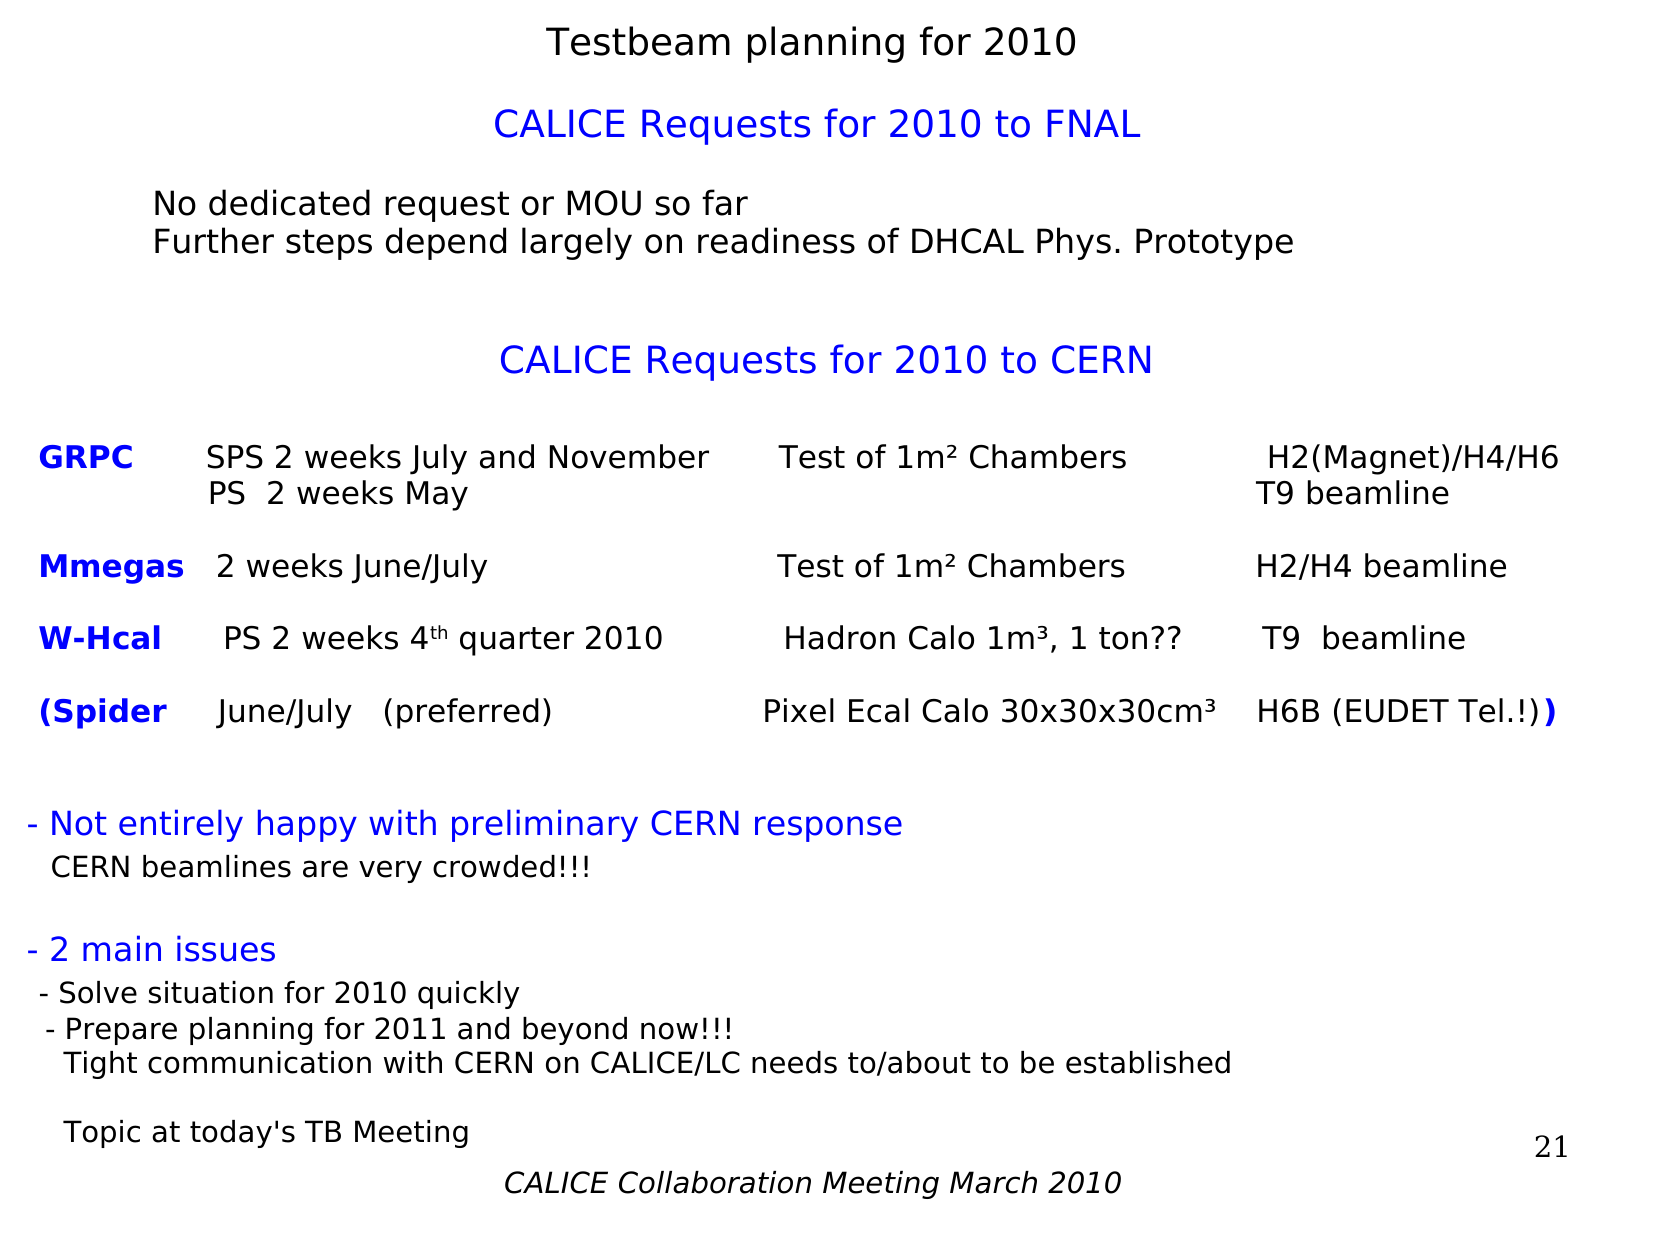

Testbeam planning for 2010
CALICE Requests for 2010 to FNAL
No dedicated request or MOU so far
Further steps depend largely on readiness of DHCAL Phys. Prototype
CALICE Requests for 2010 to CERN
GRPC SPS 2 weeks July and November Test of 1m² Chambers H2(Magnet)/H4/H6 PS 2 weeks May T9 beamline
Mmegas 2 weeks June/July Test of 1m² Chambers H2/H4 beamline
W-Hcal PS 2 weeks 4th quarter 2010 Hadron Calo 1m³, 1 ton?? T9 beamline
(Spider June/July (preferred) Pixel Ecal Calo 30x30x30cm³ H6B (EUDET Tel.!))
- Not entirely happy with preliminary CERN response
 CERN beamlines are very crowded!!!
- 2 main issues
 - Solve situation for 2010 quickly
 - Prepare planning for 2011 and beyond now!!!
 Tight communication with CERN on CALICE/LC needs to/about to be established
 Topic at today's TB Meeting
21